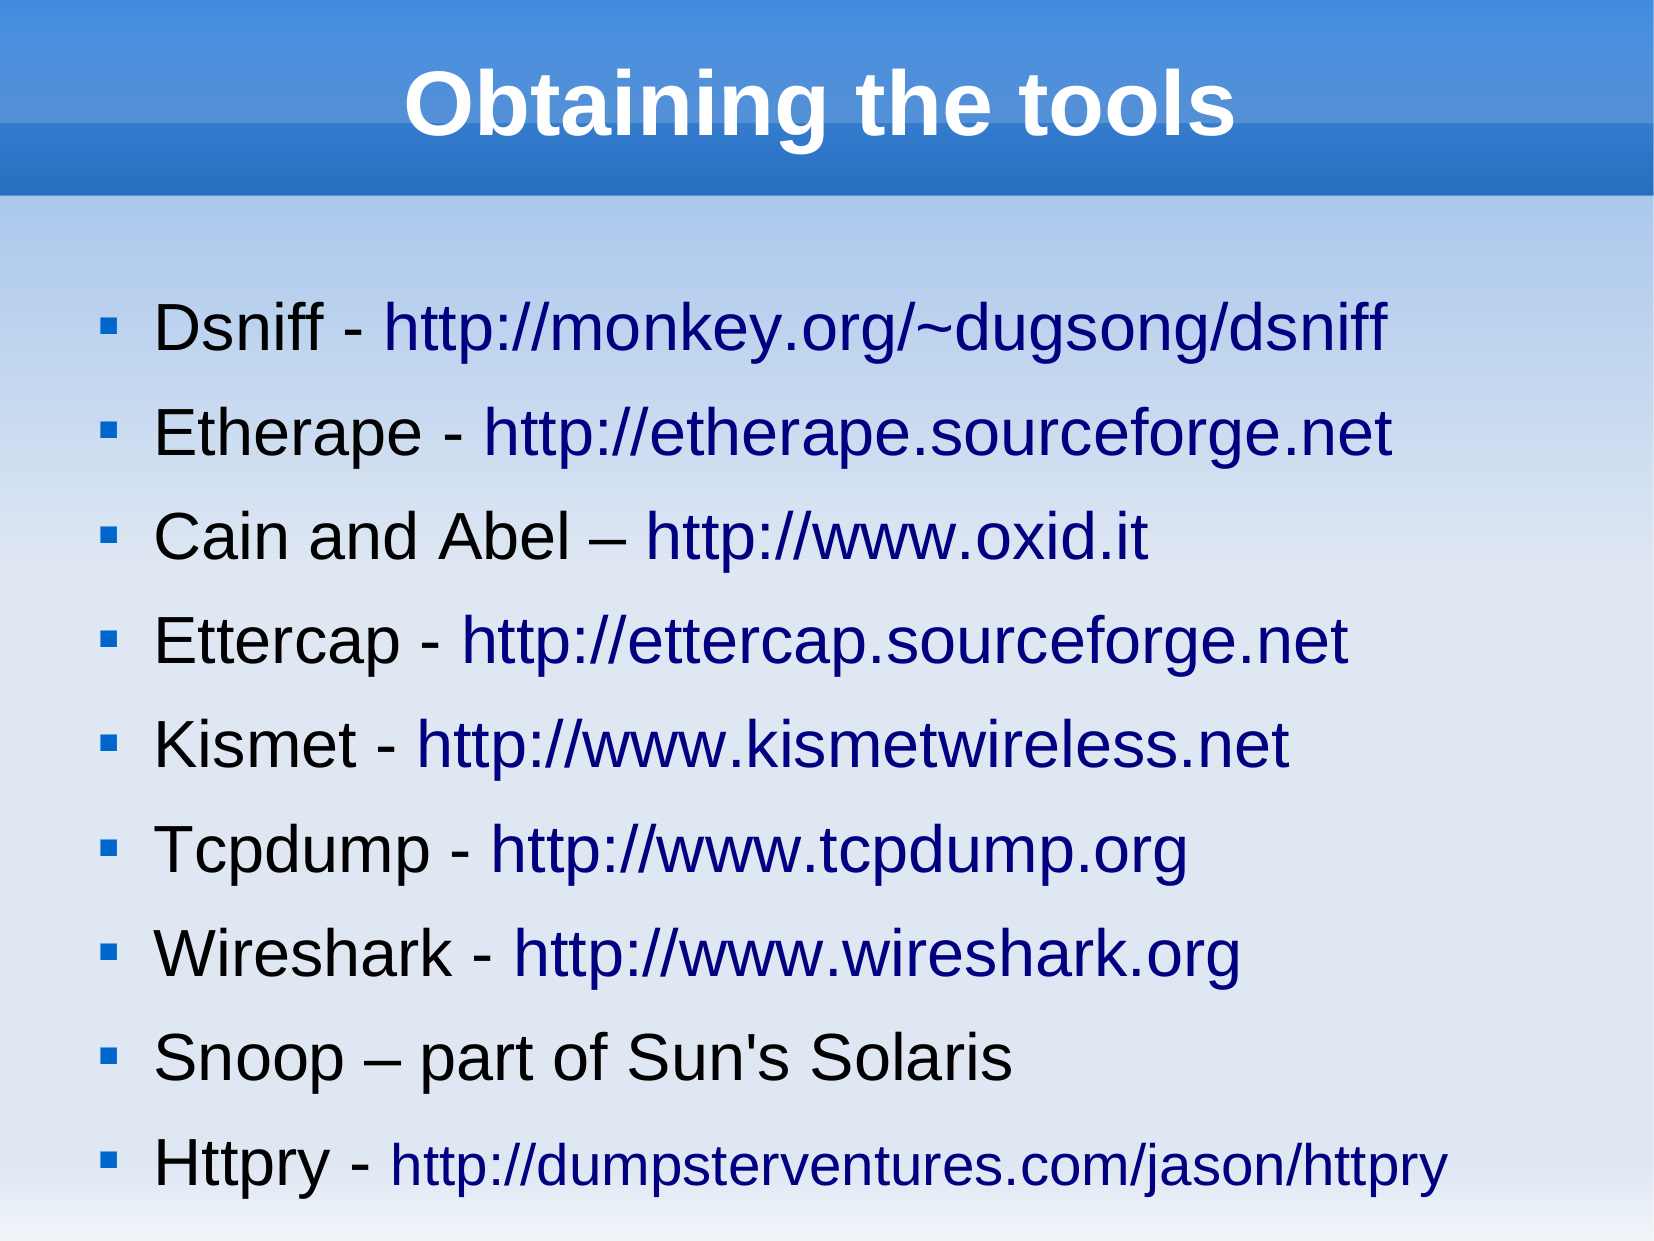

# Obtaining the tools
Dsniff - http://monkey.org/~dugsong/dsniff
Etherape - http://etherape.sourceforge.net
Cain and Abel – http://www.oxid.it
Ettercap - http://ettercap.sourceforge.net
Kismet - http://www.kismetwireless.net
Tcpdump - http://www.tcpdump.org
Wireshark - http://www.wireshark.org
Snoop – part of Sun's Solaris
Httpry - http://dumpsterventures.com/jason/httpry